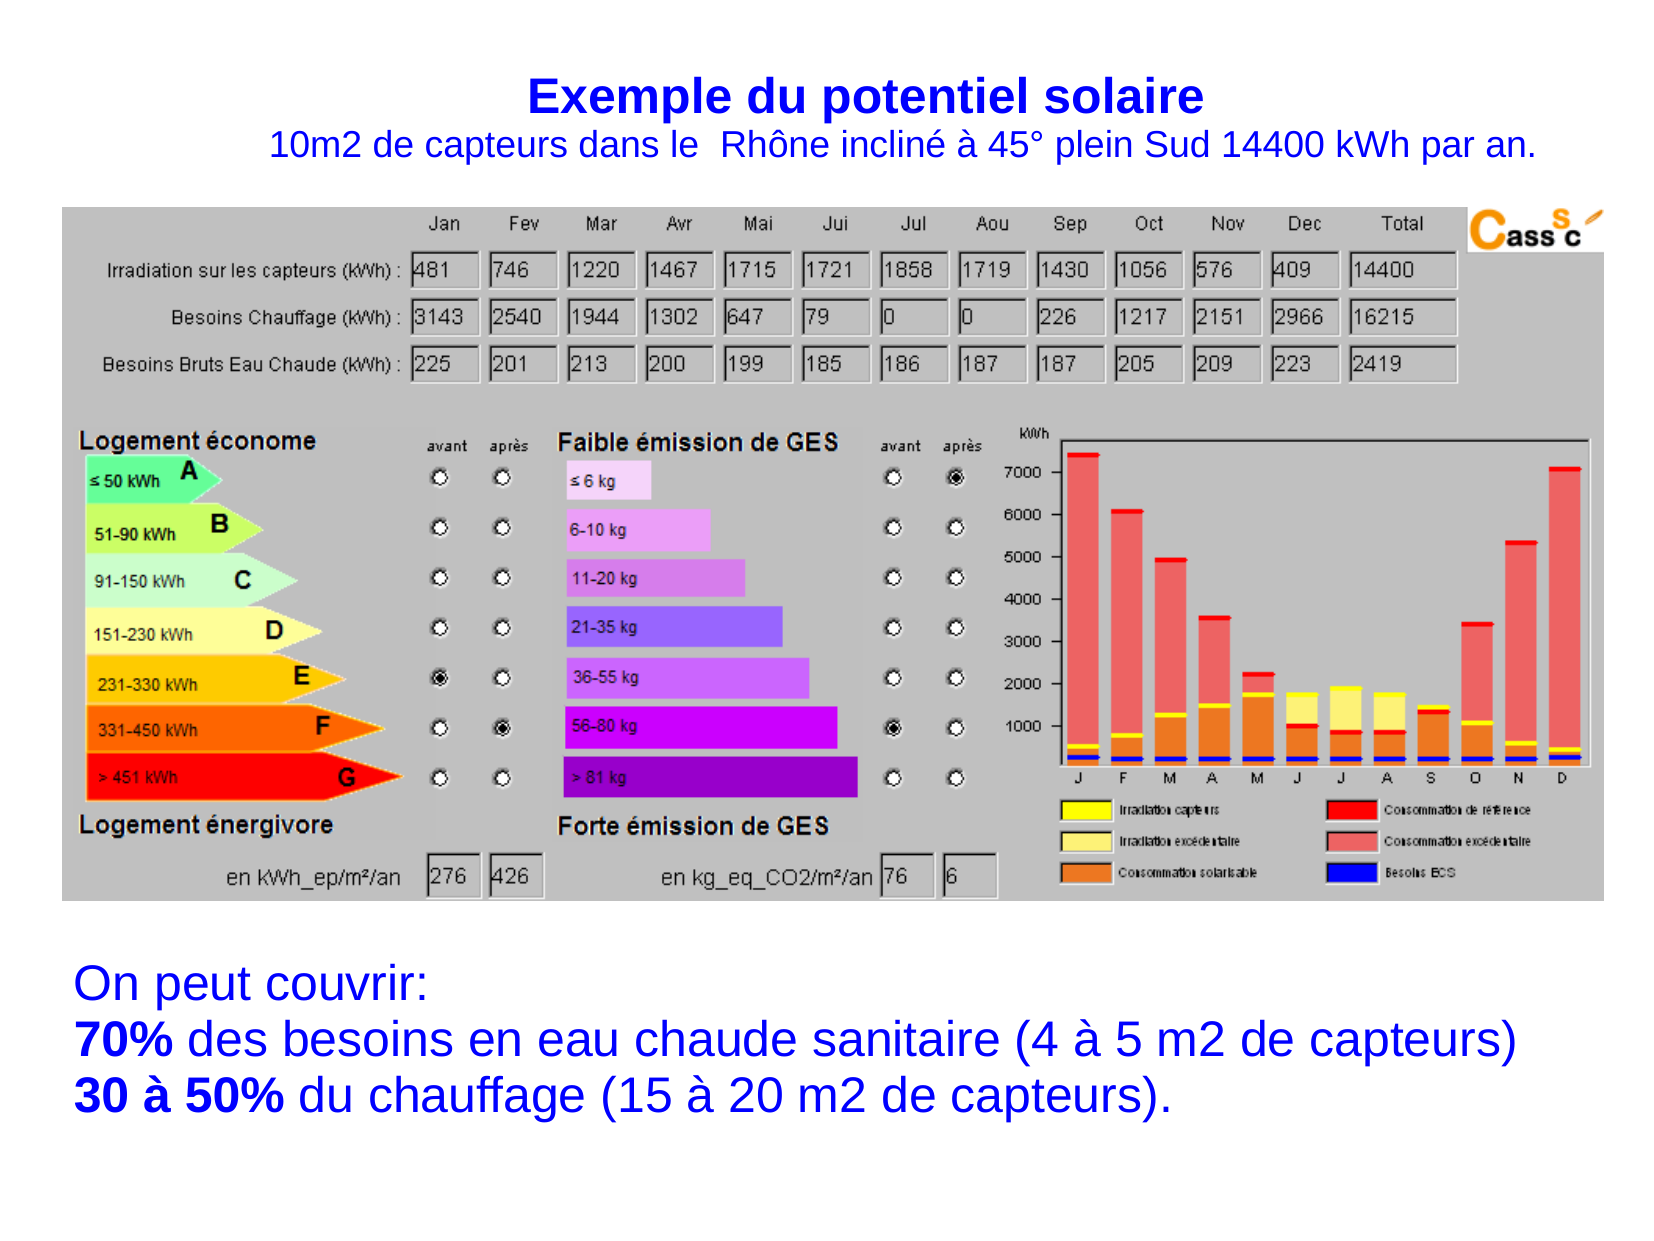

Exemple du potentiel solaire
		10m2 de capteurs dans le Rhône incliné à 45° plein Sud 14400 kWh par an.
On peut couvrir:
70% des besoins en eau chaude sanitaire (4 à 5 m2 de capteurs)
30 à 50% du chauffage (15 à 20 m2 de capteurs).